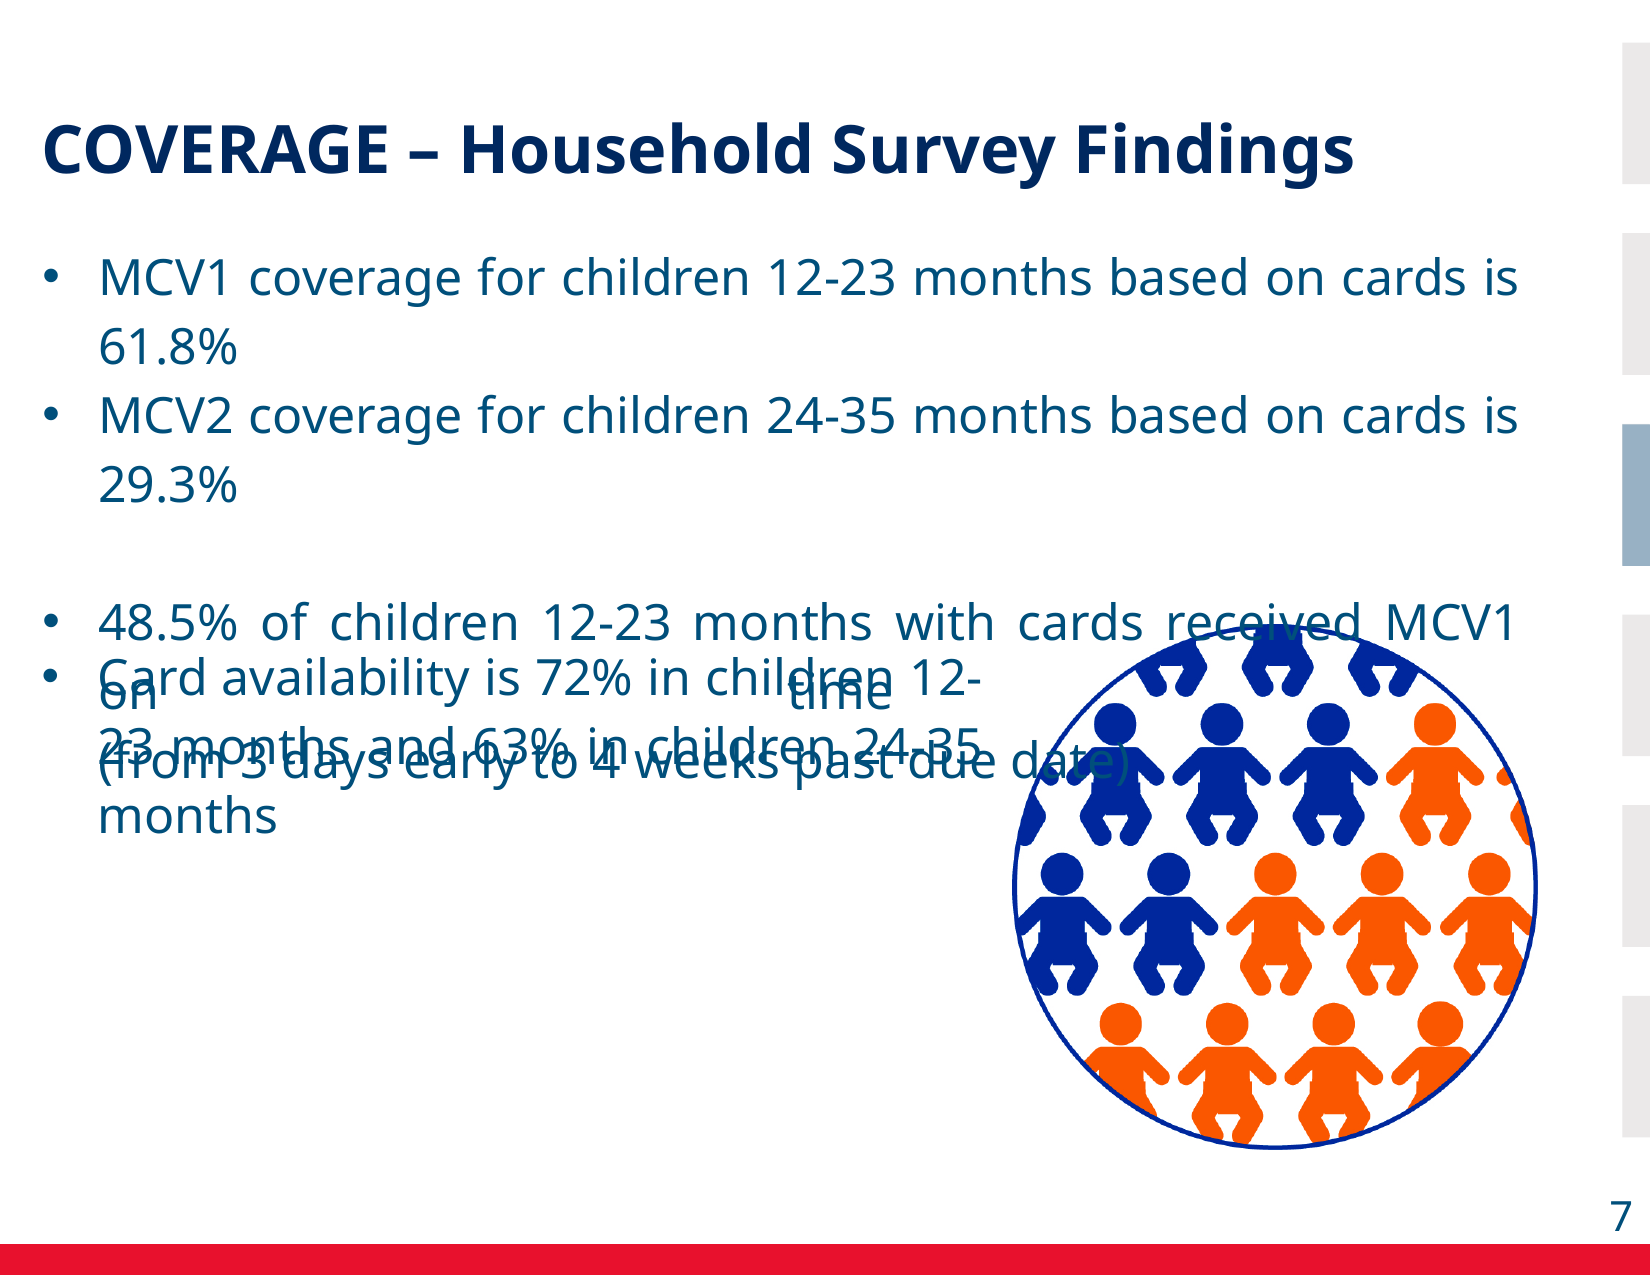

# COVERAGE – Household Survey Findings
MCV1 coverage for children 12-23 months based on cards is 61.8%
MCV2 coverage for children 24-35 months based on cards is 29.3%
48.5% of children 12-23 months with cards received MCV1 on time
(from 3 days early to 4 weeks past due date)
Card availability is 72% in children 12-23 months and 63% in children 24-35 months